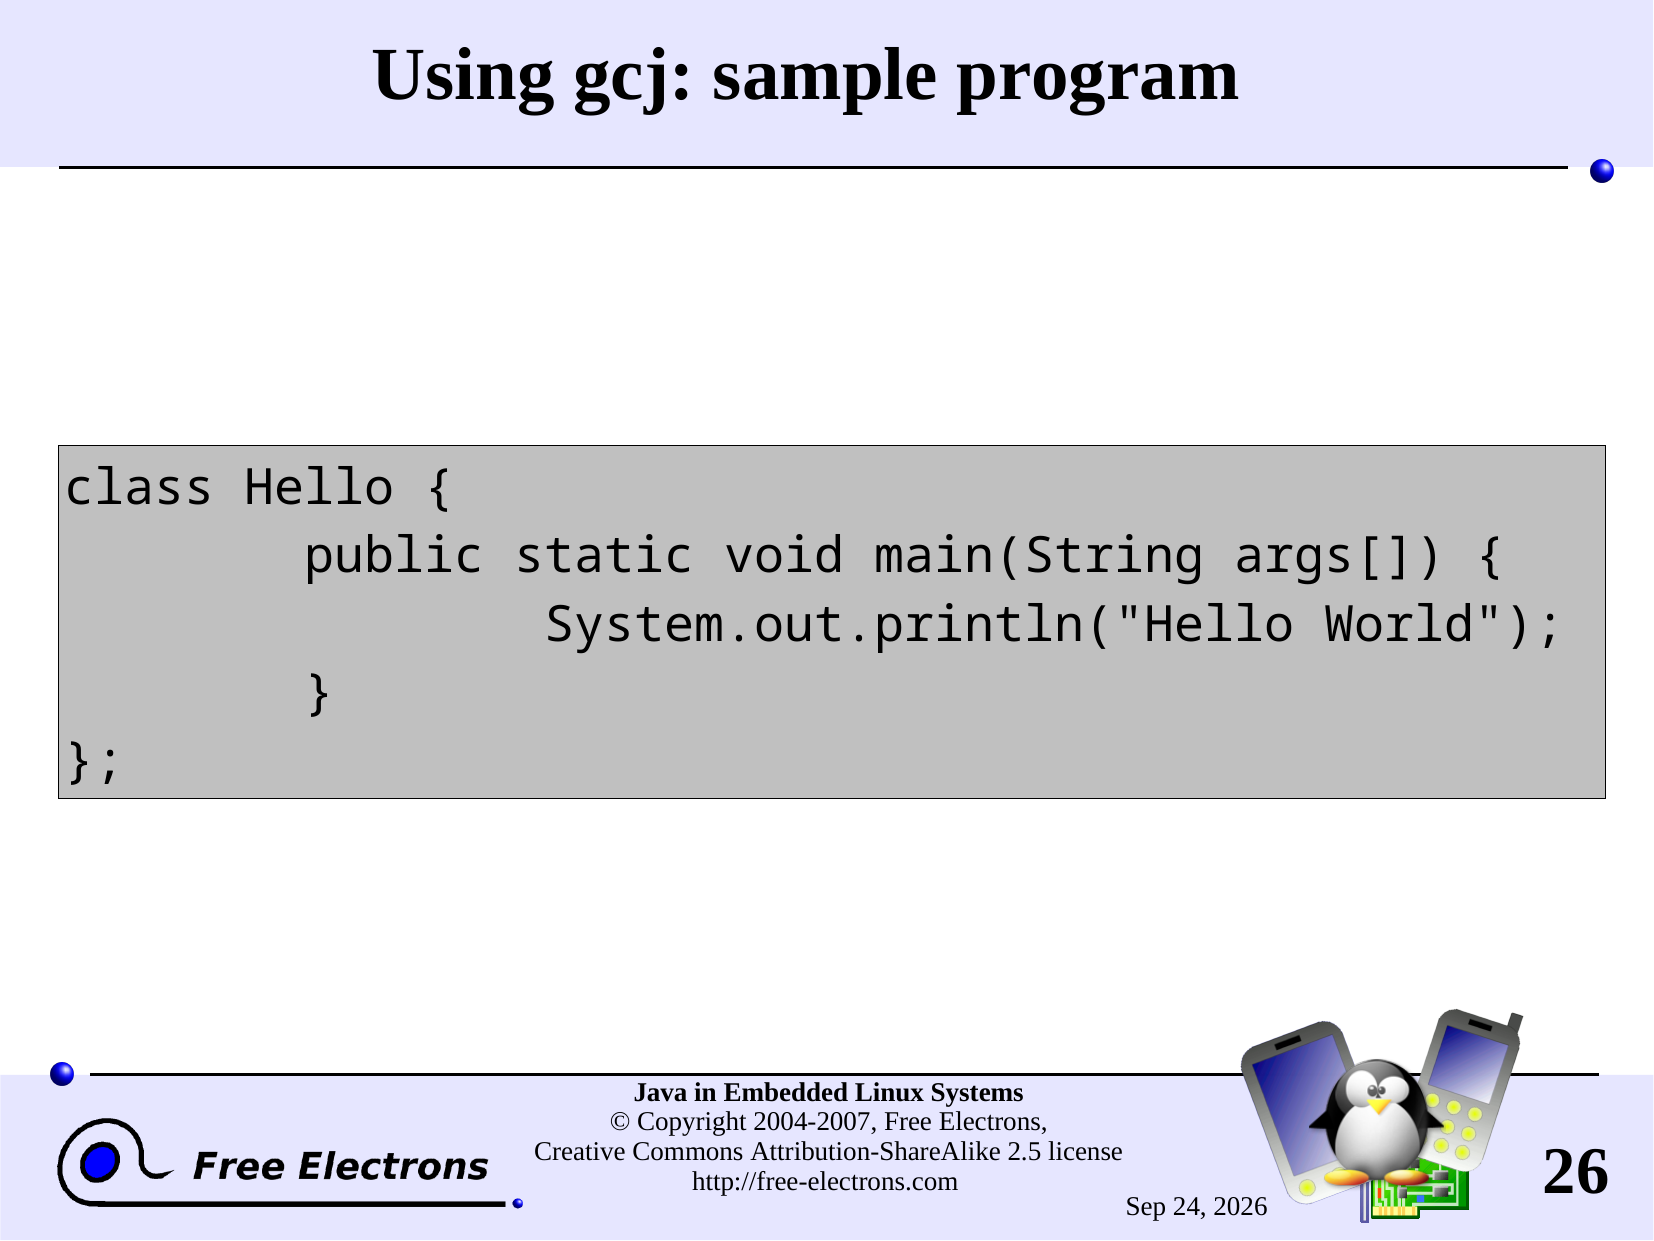

# Using gcj: sample program
class Hello {
 public static void main(String args[]) {
 System.out.println("Hello World");
 }
};